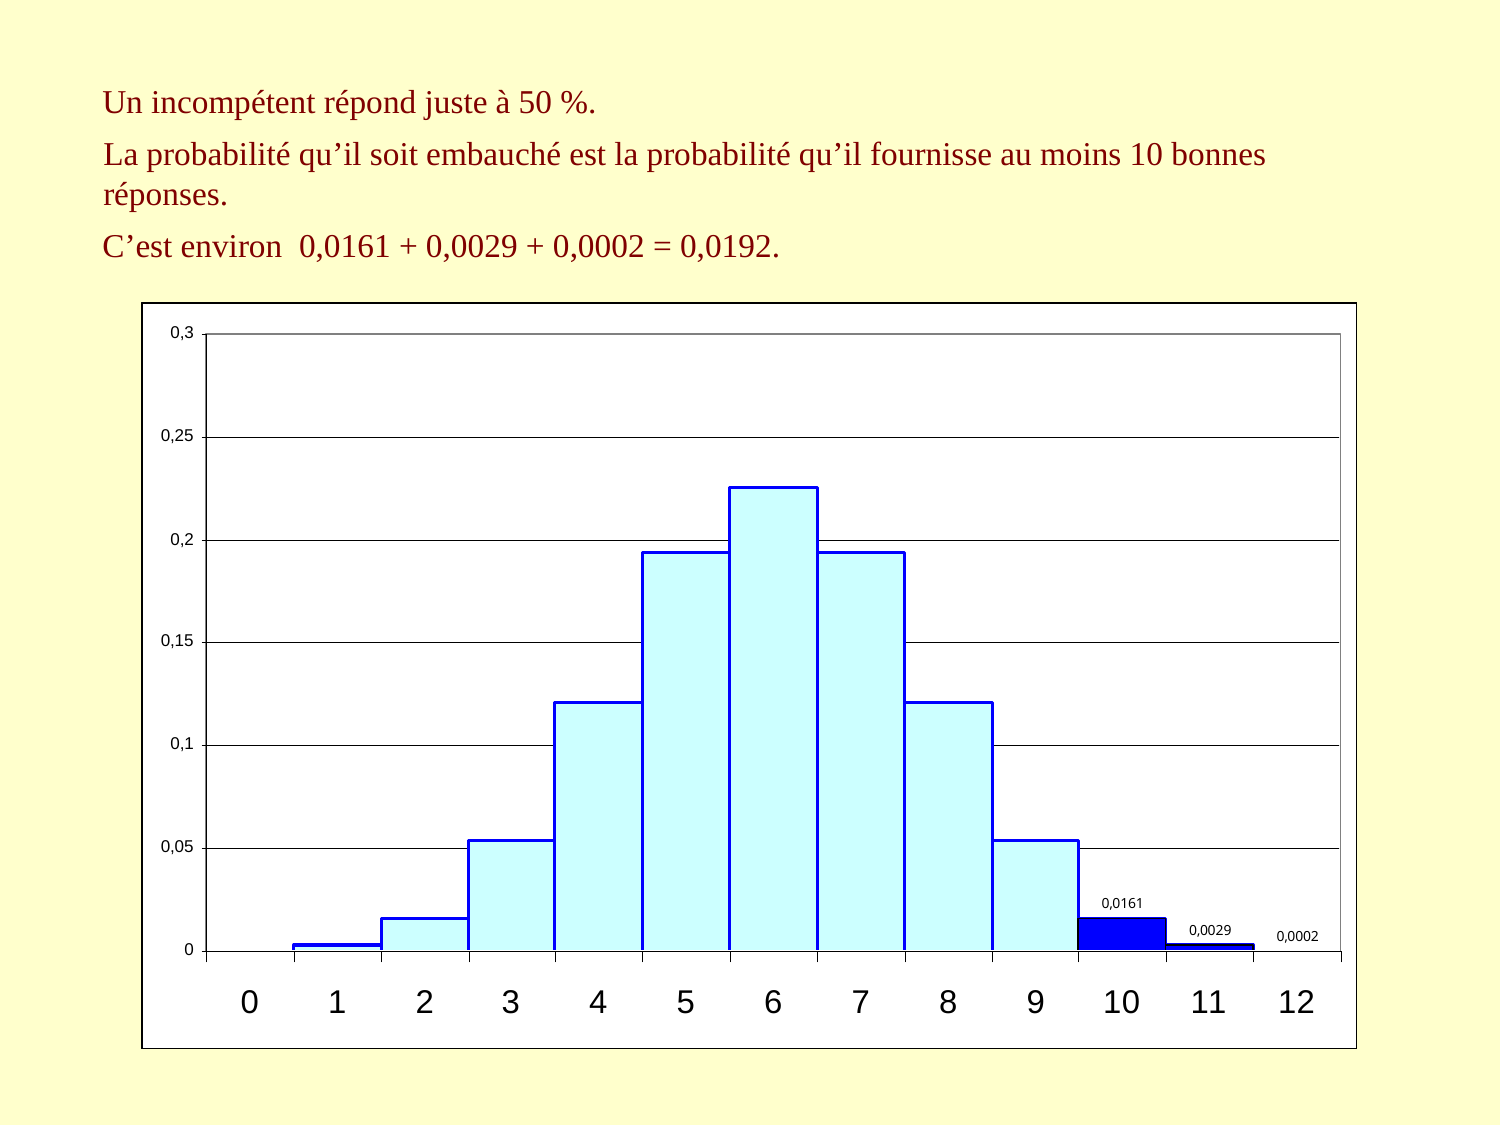

Un incompétent répond juste à 50 %.
# La probabilité qu’il soit embauché est la probabilité qu’il fournisse au moins 10 bonnes réponses.
C’est environ 0,0161 + 0,0029 + 0,0002 = 0,0192.